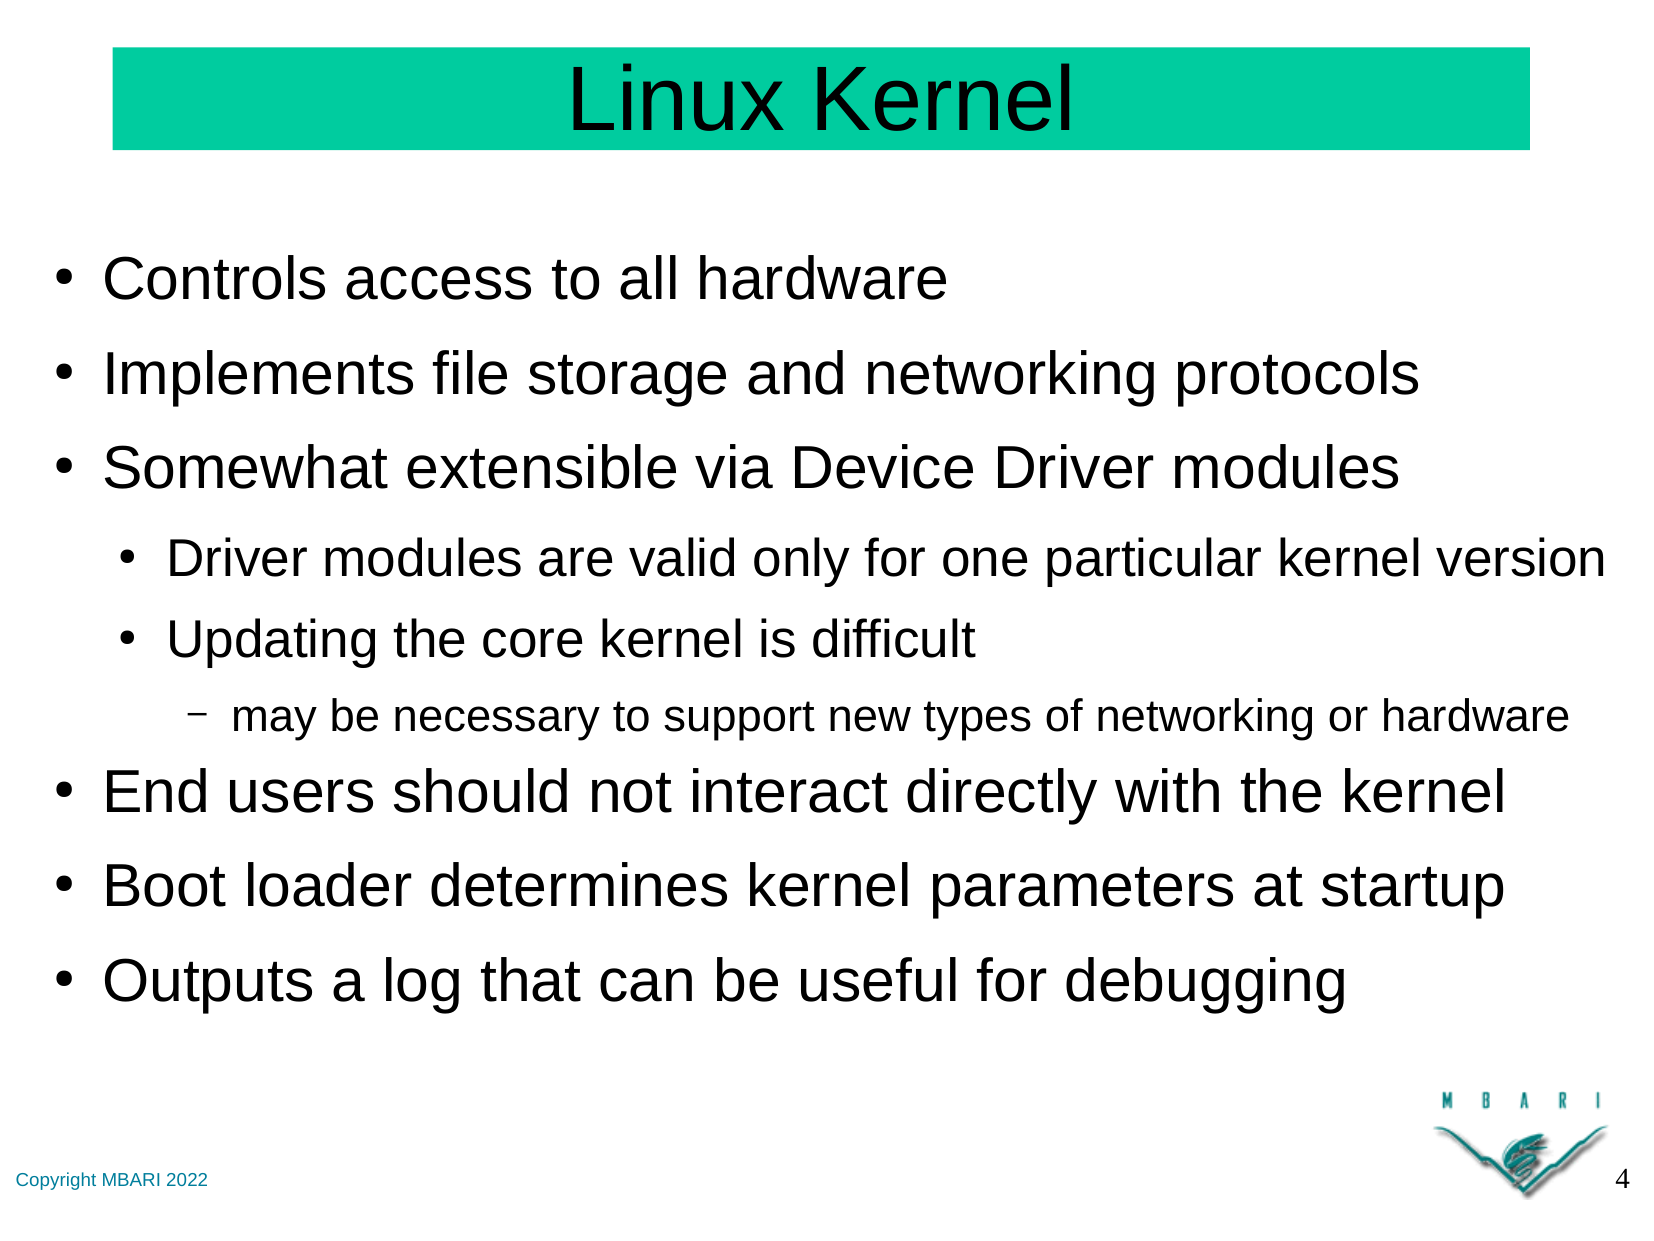

# Linux Kernel
Controls access to all hardware
Implements file storage and networking protocols
Somewhat extensible via Device Driver modules
Driver modules are valid only for one particular kernel version
Updating the core kernel is difficult
may be necessary to support new types of networking or hardware
End users should not interact directly with the kernel
Boot loader determines kernel parameters at startup
Outputs a log that can be useful for debugging